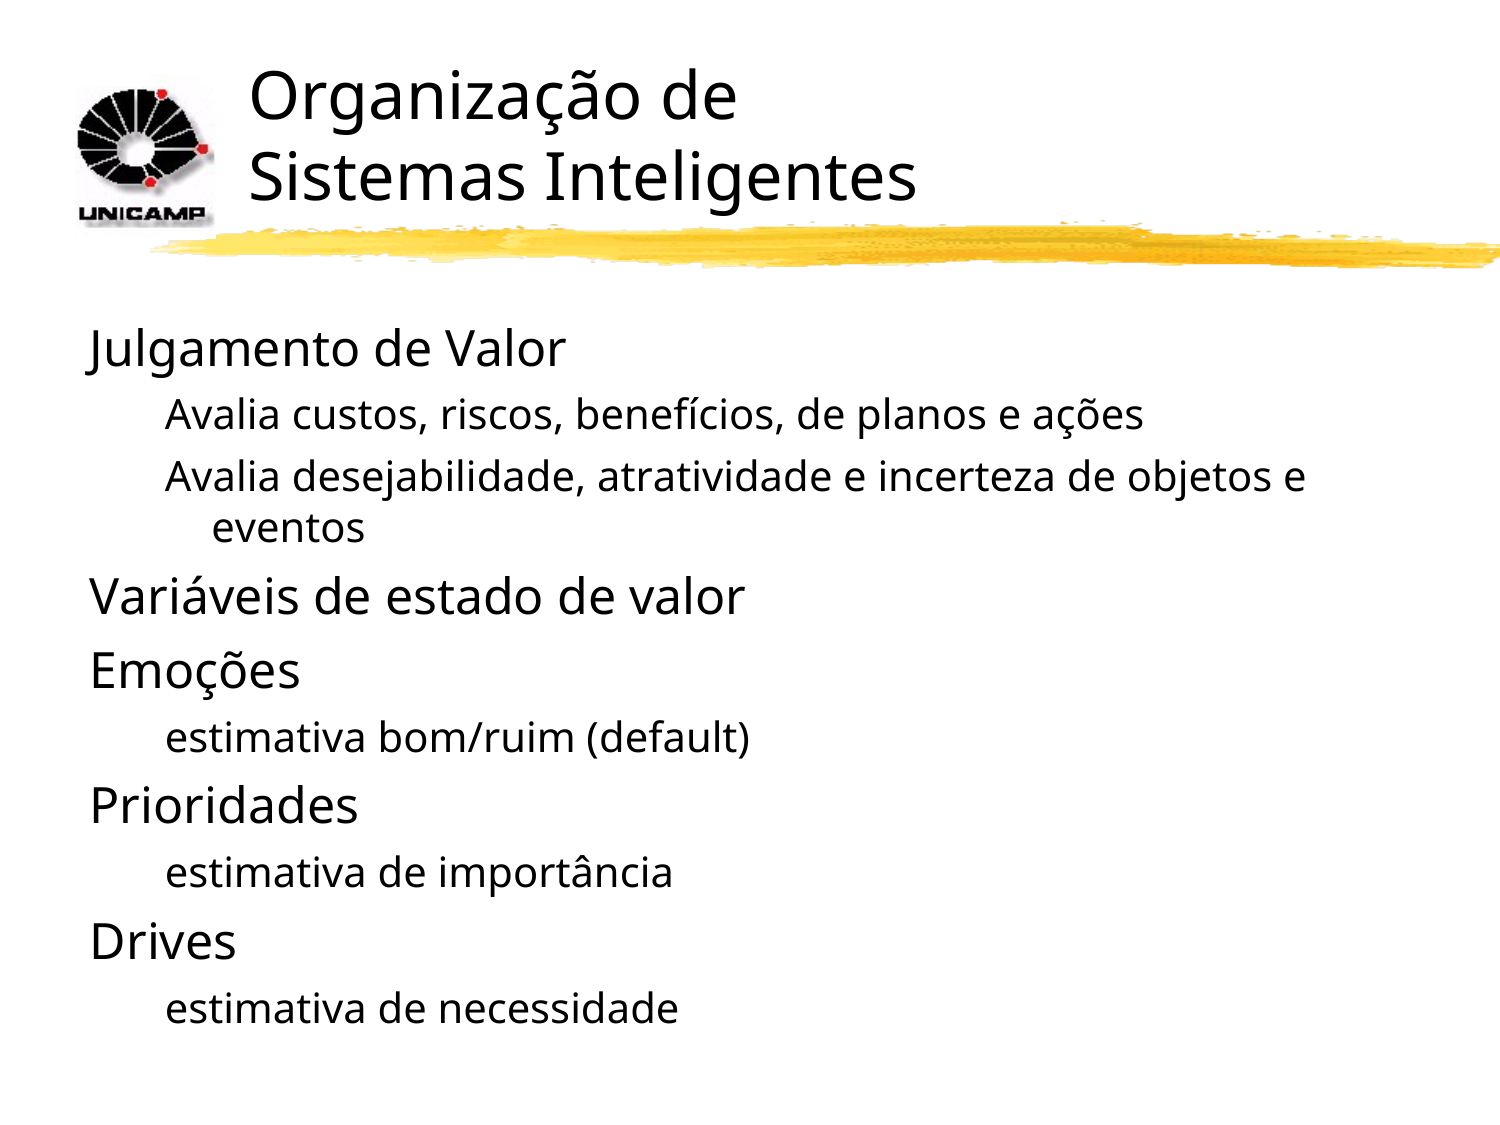

# Organização de Sistemas Inteligentes
Julgamento de Valor
Avalia custos, riscos, benefícios, de planos e ações
Avalia desejabilidade, atratividade e incerteza de objetos e eventos
Variáveis de estado de valor
Emoções
estimativa bom/ruim (default)
Prioridades
estimativa de importância
Drives
estimativa de necessidade